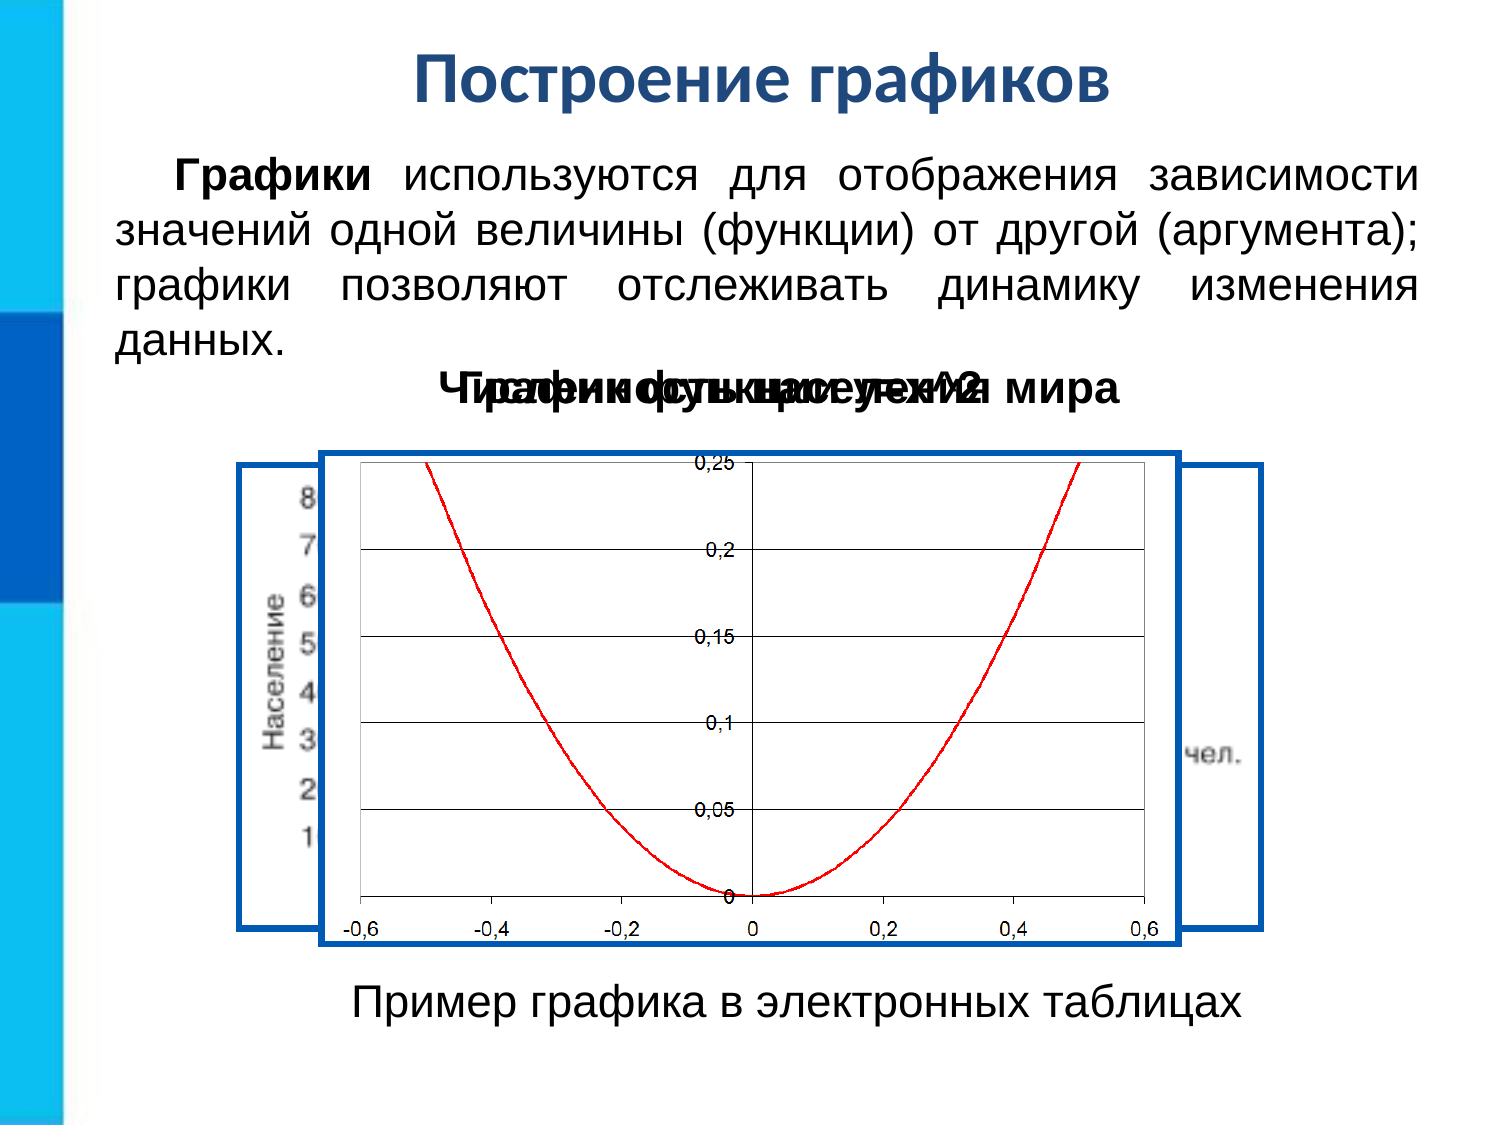

Построение графиков
Графики используются для отображения зависимости значений одной величины (функции) от другой (аргумента); графики позволяют отслеживать динамику изменения данных.
График функции y=x^2
Численность населения мира
Пример графика в электронных таблицах